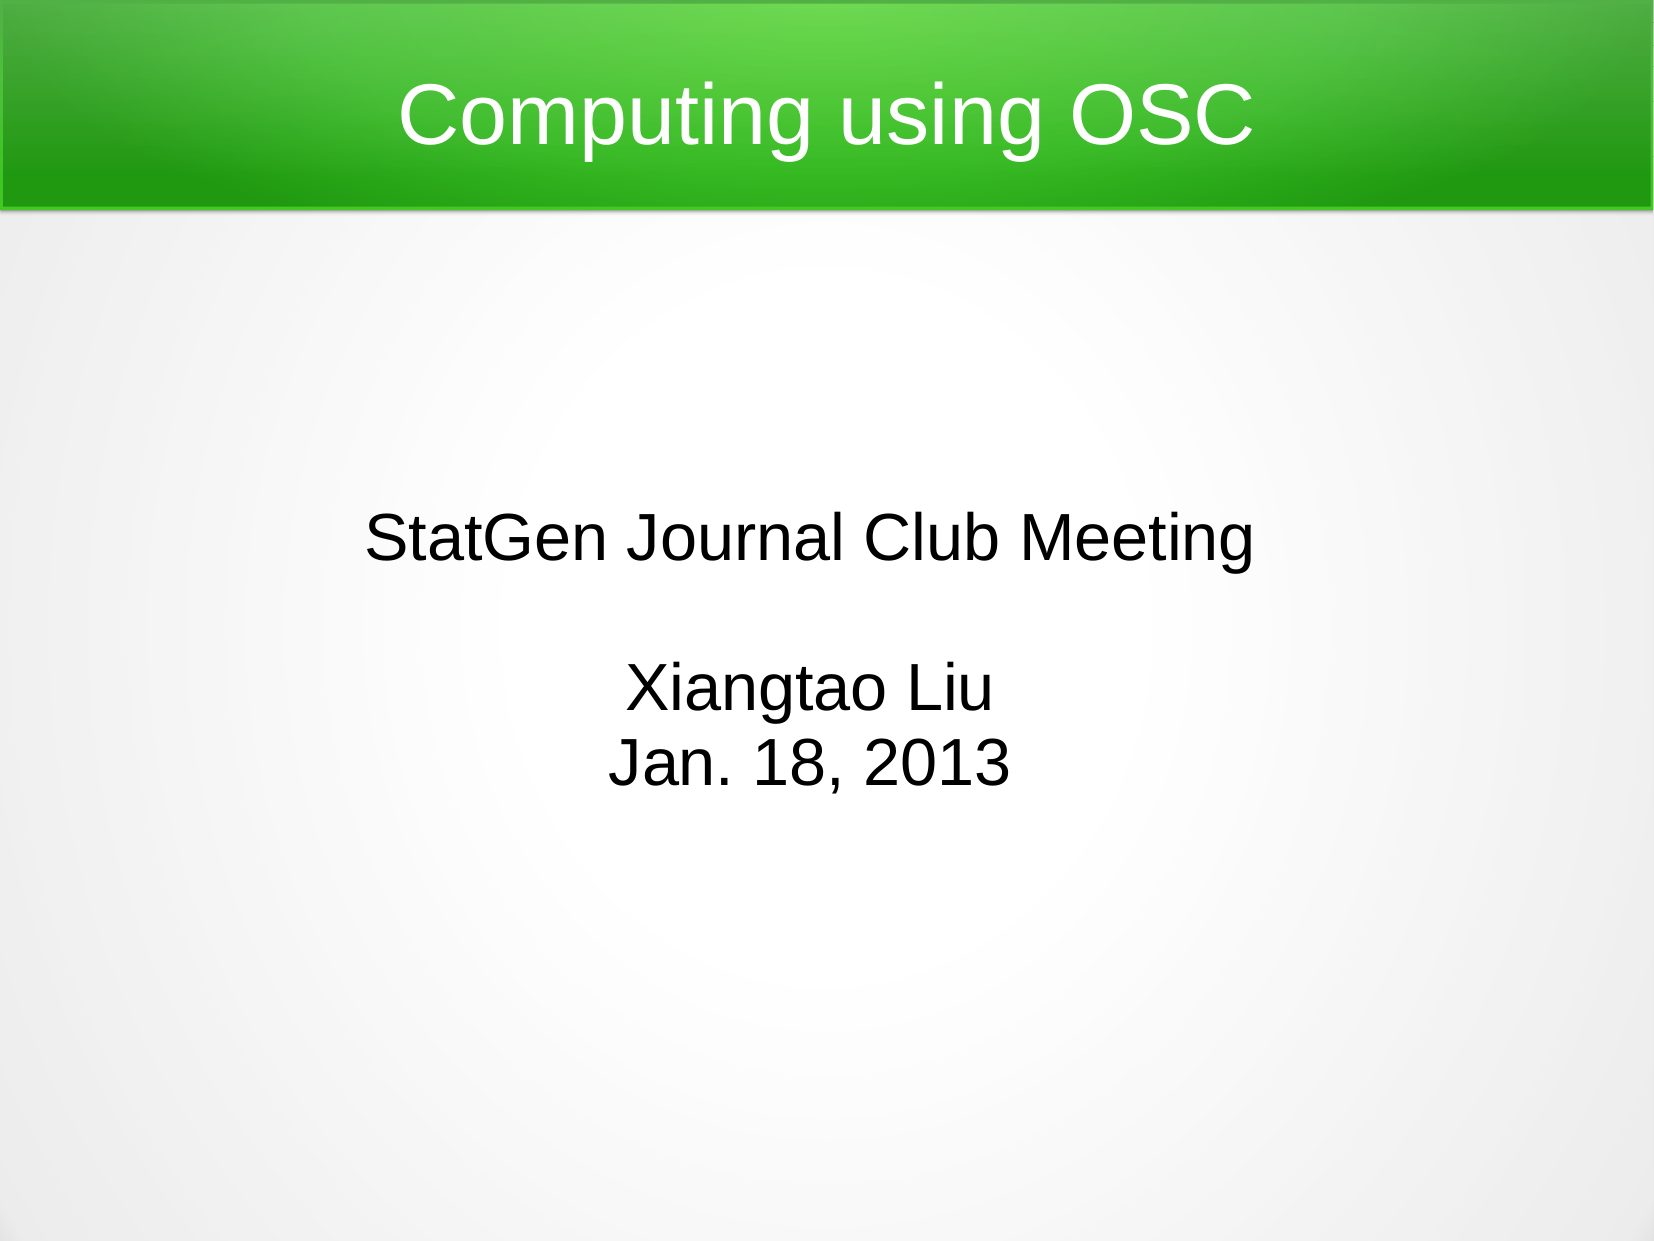

# Computing using OSC
StatGen Journal Club Meeting
Xiangtao Liu
Jan. 18, 2013